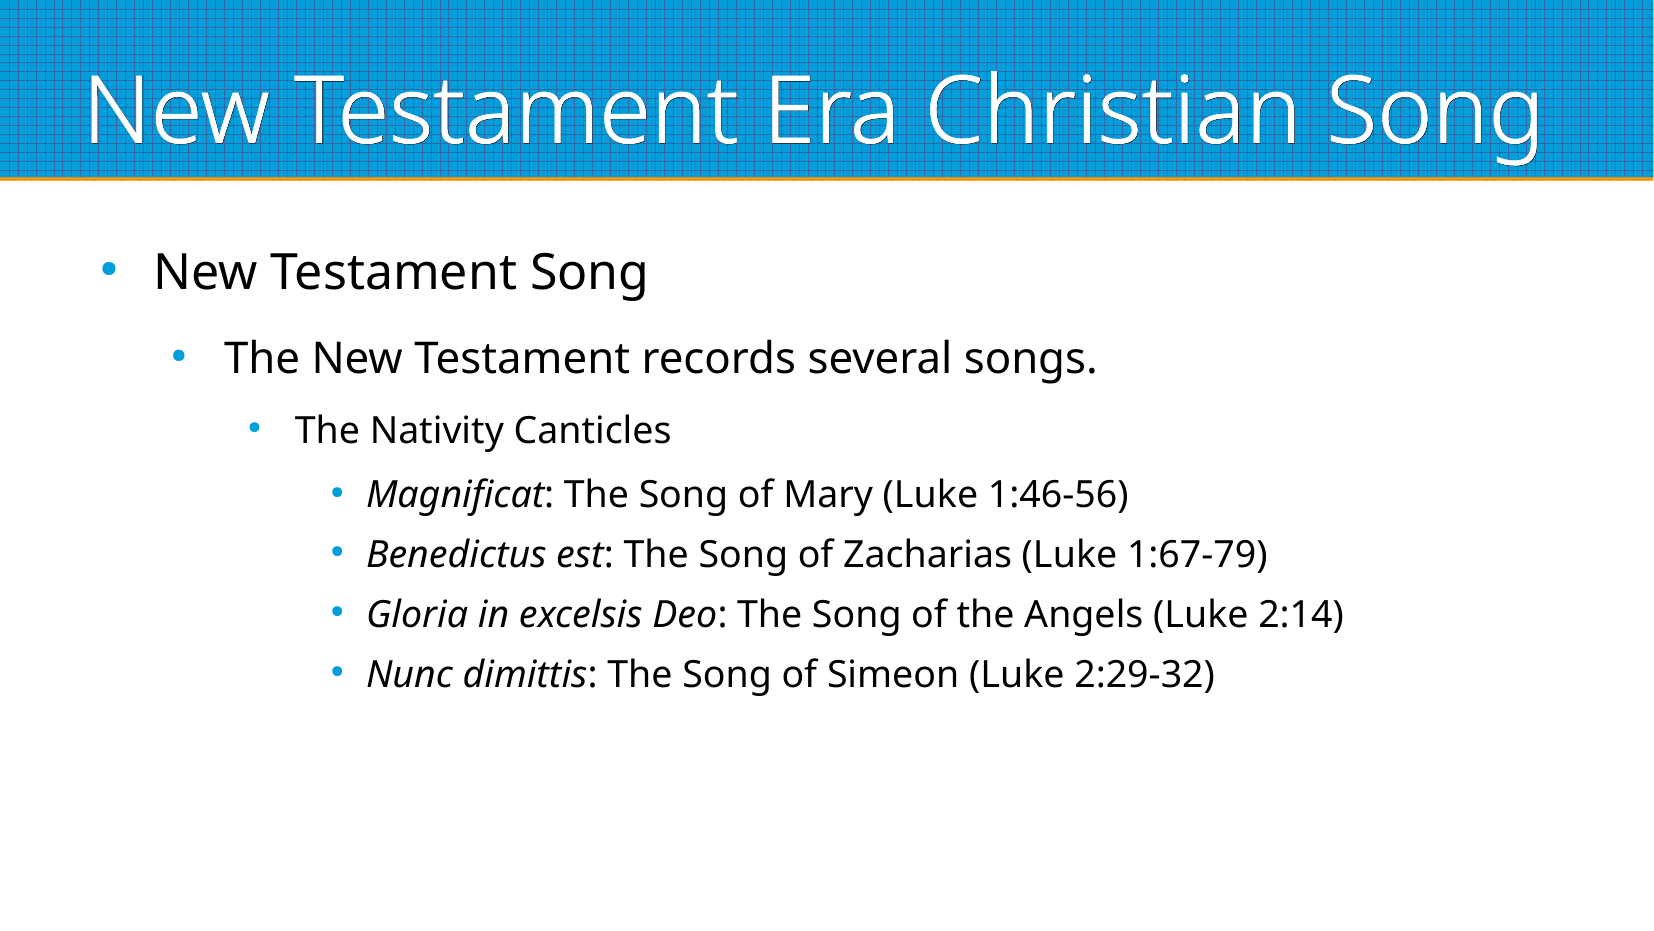

# New Testament Era Christian Song
New Testament Song
The New Testament records several songs.
The Nativity Canticles
Magnificat: The Song of Mary (Luke 1:46-56)
Benedictus est: The Song of Zacharias (Luke 1:67-79)
Gloria in excelsis Deo: The Song of the Angels (Luke 2:14)
Nunc dimittis: The Song of Simeon (Luke 2:29-32)